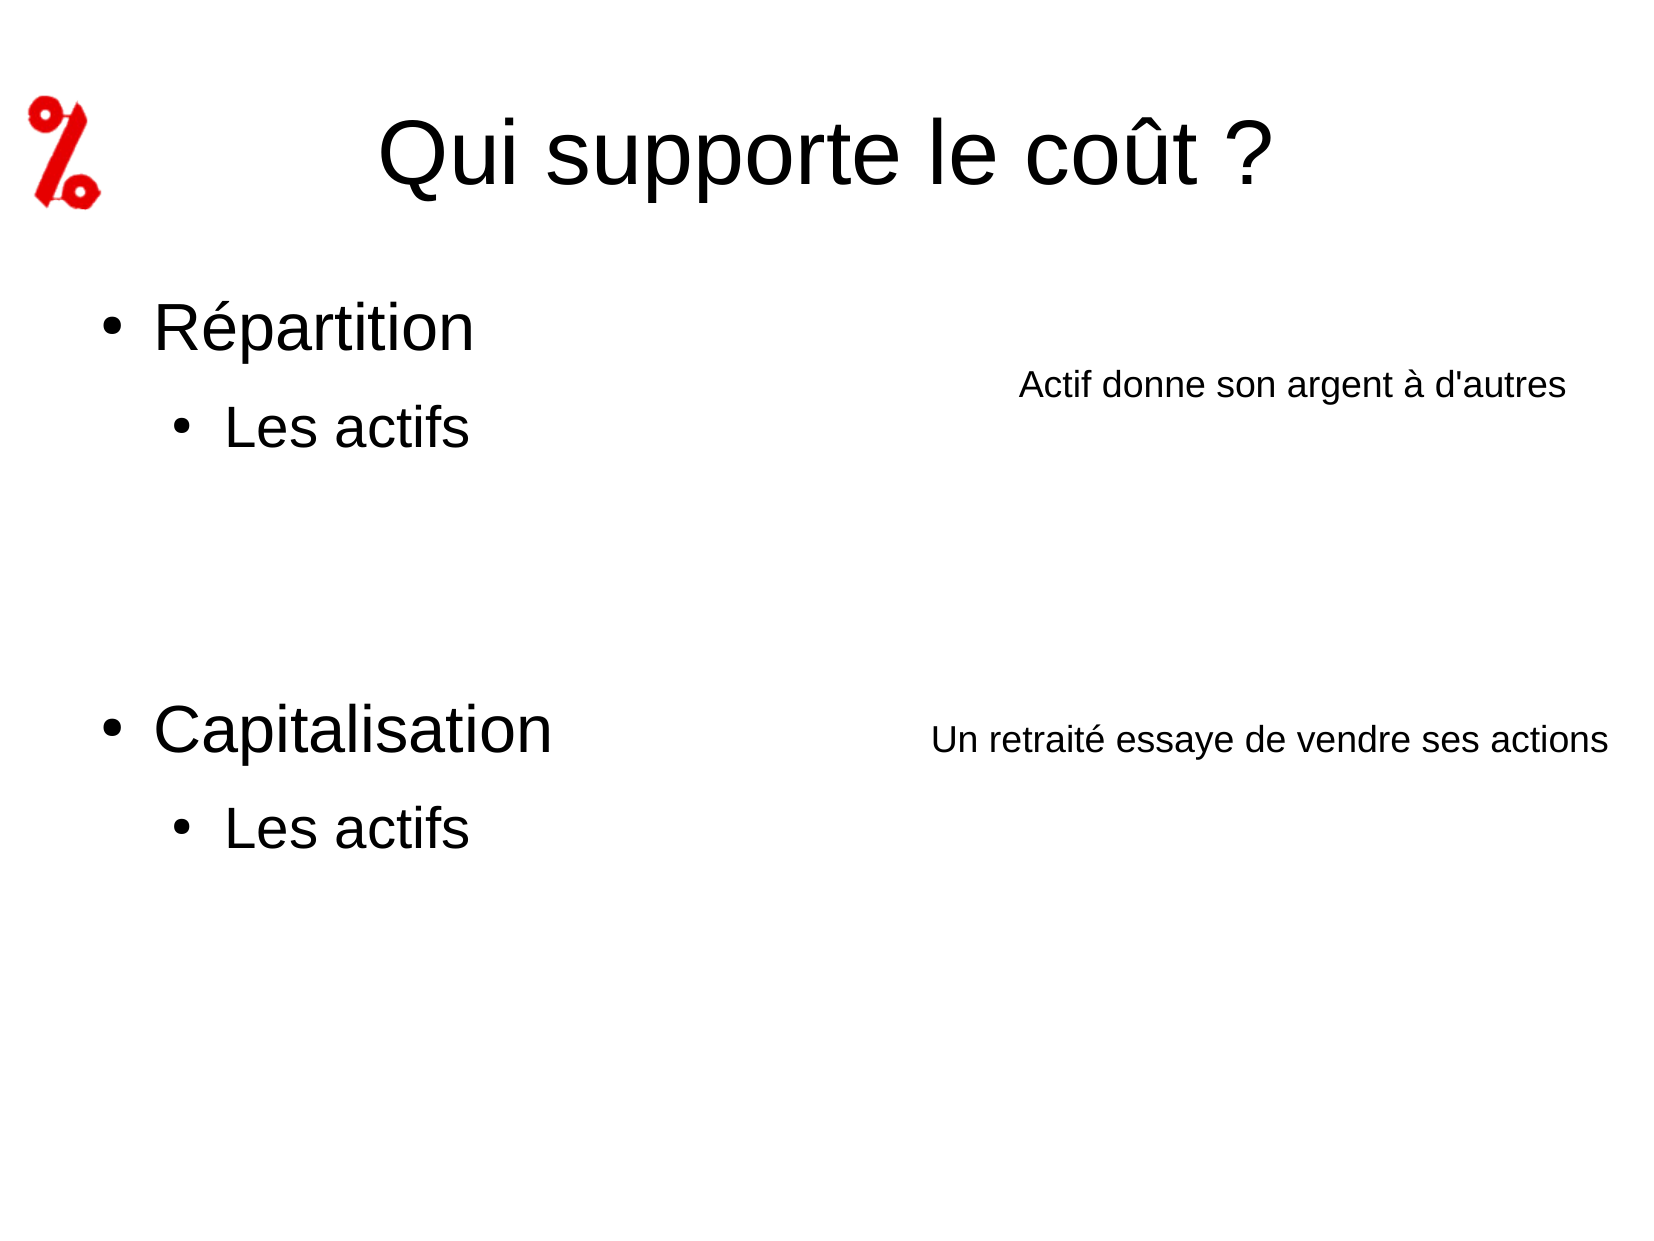

# Qui supporte le coût ?
Répartition
Les actifs
Capitalisation
Les actifs
Actif donne son argent à d'autres
Un retraité essaye de vendre ses actions